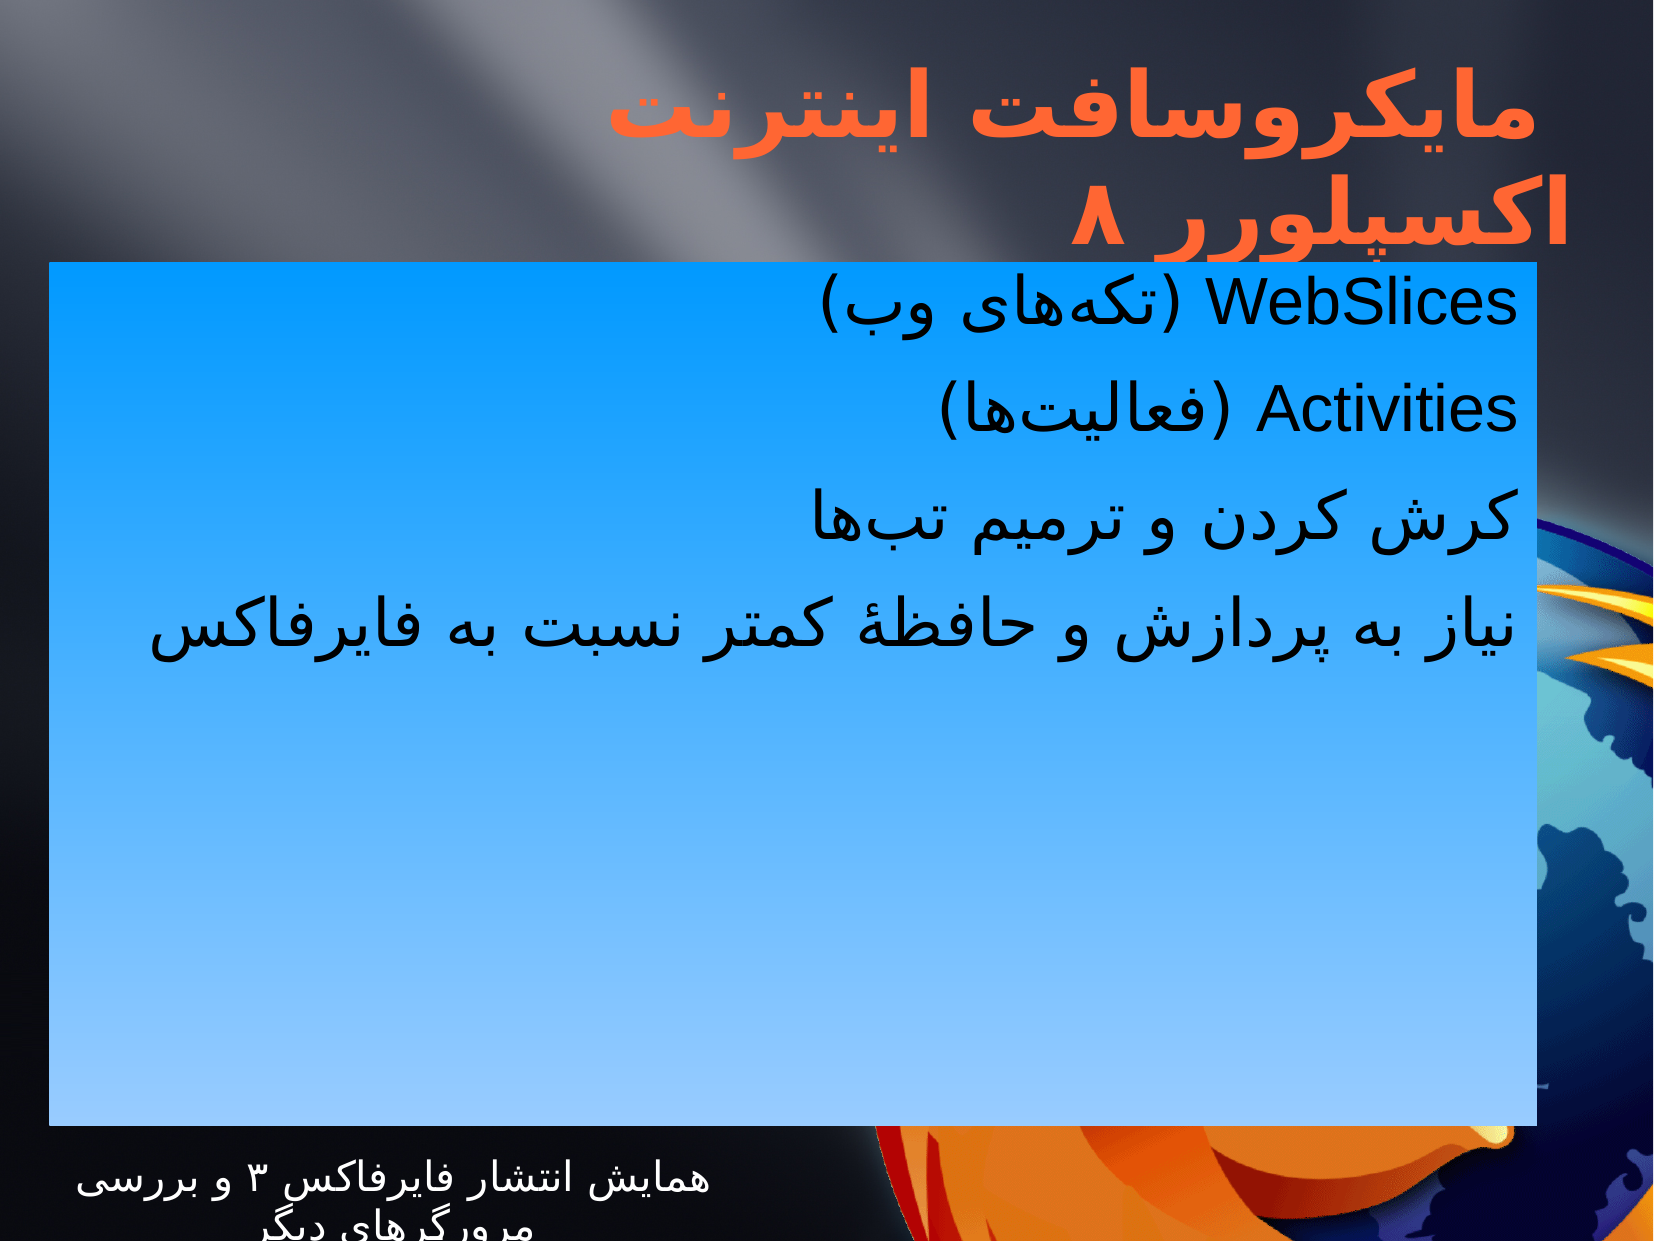

# مایکروسافت اینترنت اکسپلورر ۸
WebSlices (تکه‌های وب)
Activities (فعالیت‌ها)
کرش کردن و ترمیم تب‌ها
نیاز به پردازش و حافظهٔ کمتر نسبت به فایرفاکس